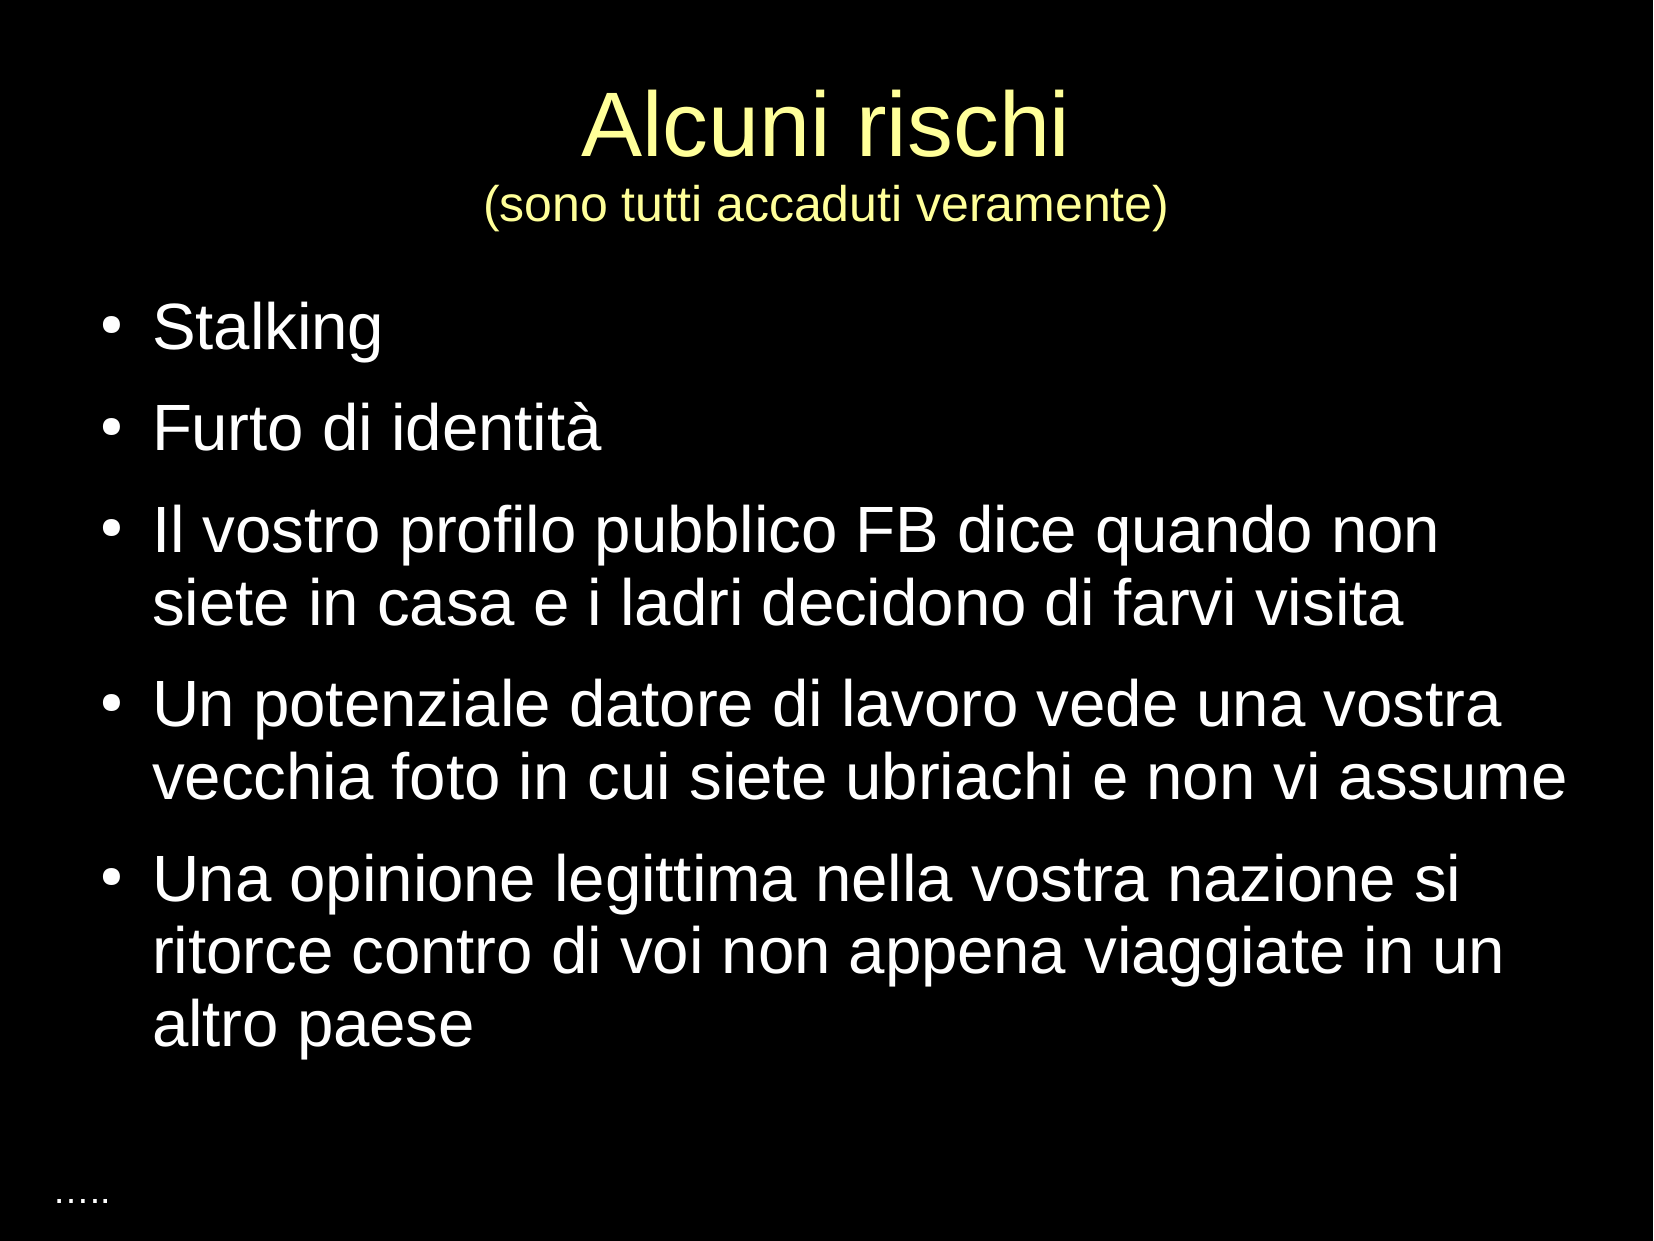

# Alcuni rischi (sono tutti accaduti veramente)
Stalking
Furto di identità
Il vostro profilo pubblico FB dice quando non siete in casa e i ladri decidono di farvi visita
Un potenziale datore di lavoro vede una vostra vecchia foto in cui siete ubriachi e non vi assume
Una opinione legittima nella vostra nazione si ritorce contro di voi non appena viaggiate in un altro paese
…..